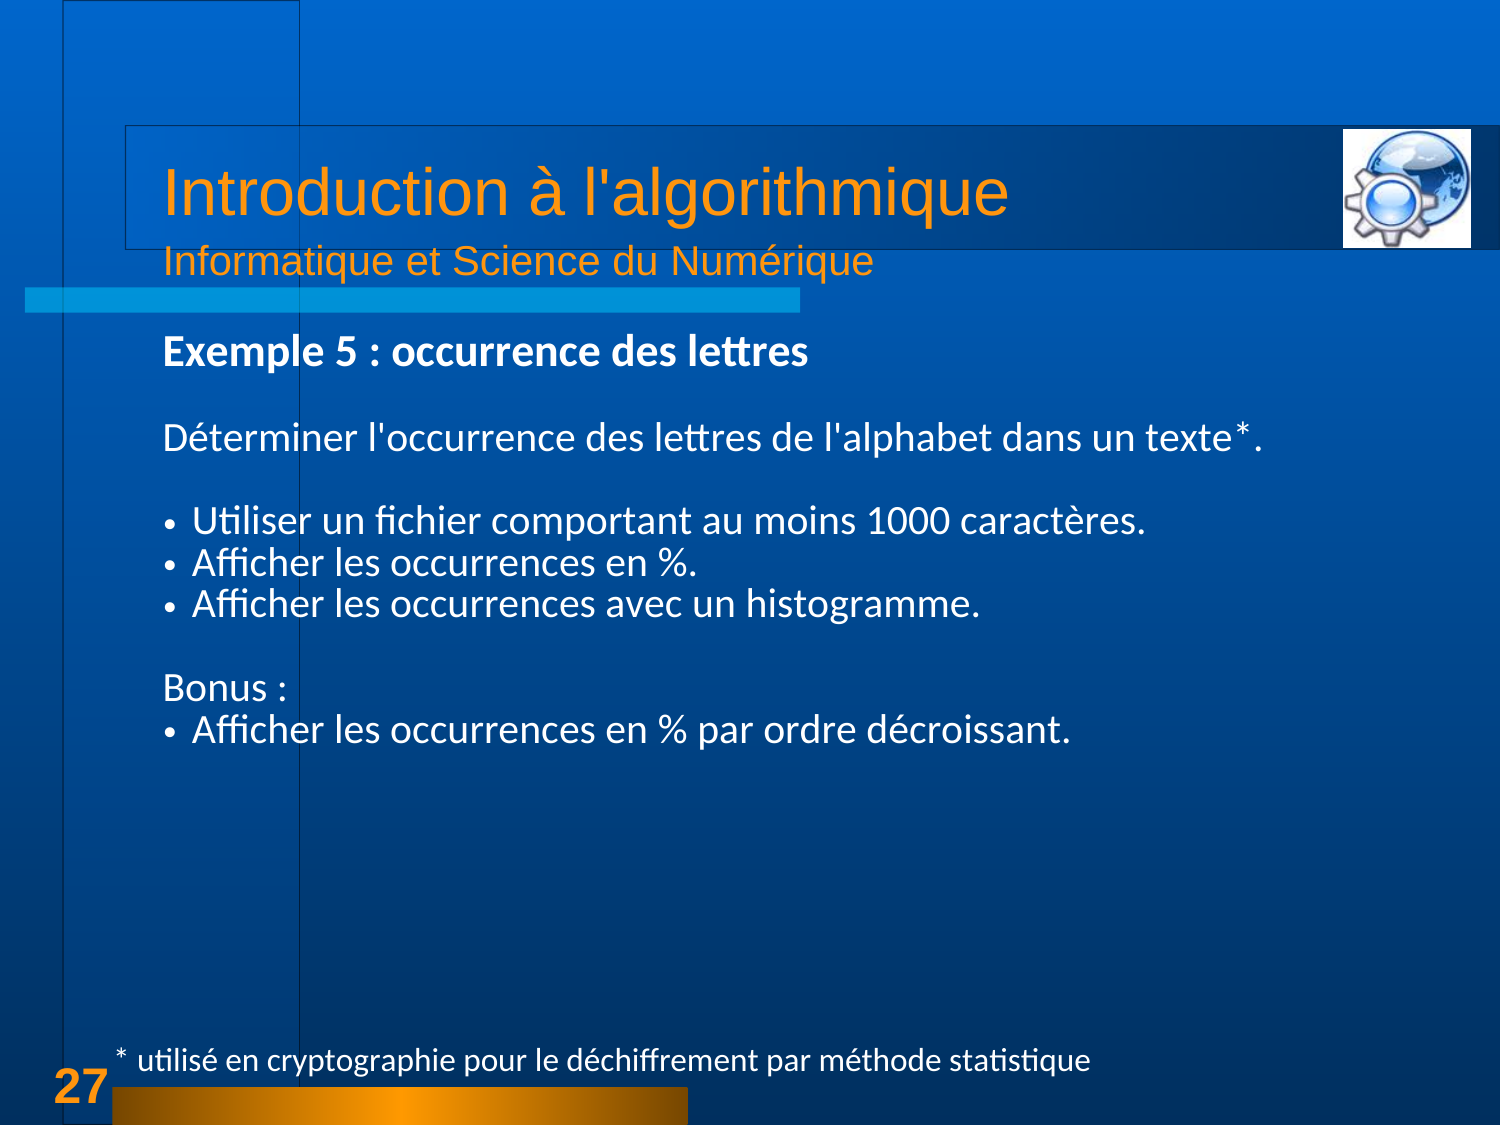

Exemple 5 : occurrence des lettres
Déterminer l'occurrence des lettres de l'alphabet dans un texte*.
Utiliser un fichier comportant au moins 1000 caractères.
Afficher les occurrences en %.
Afficher les occurrences avec un histogramme.
Bonus :
Afficher les occurrences en % par ordre décroissant.
* utilisé en cryptographie pour le déchiffrement par méthode statistique